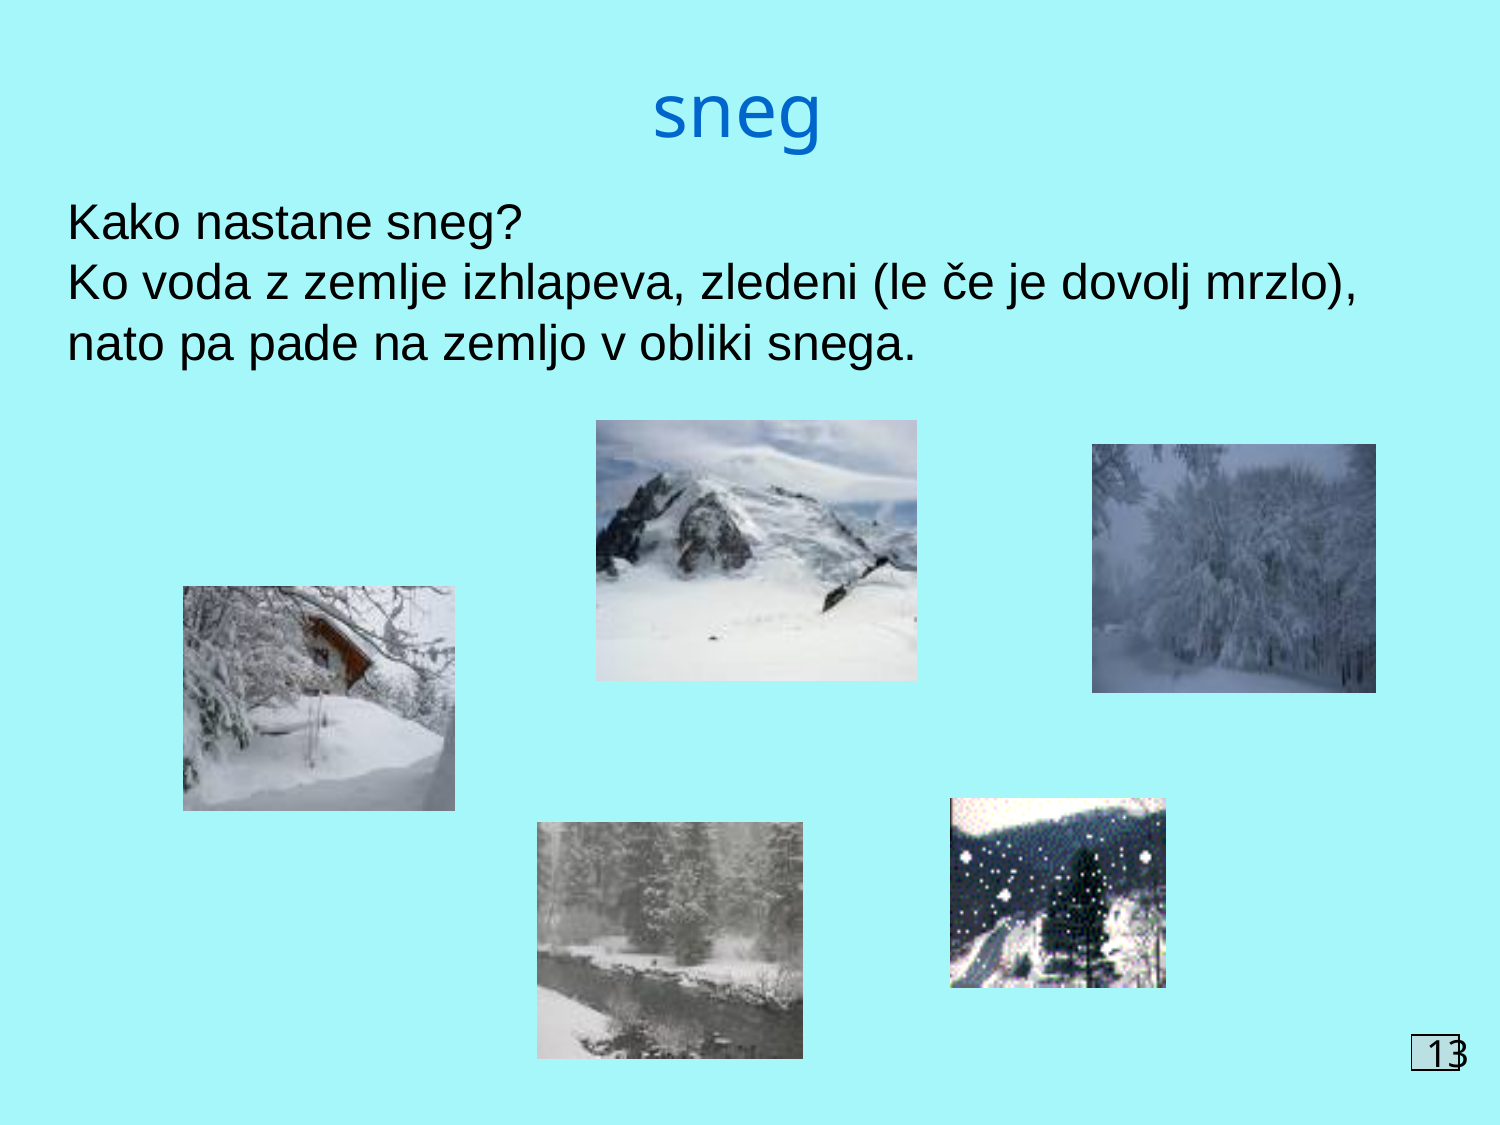

sneg
Kako nastane sneg?
Ko voda z zemlje izhlapeva, zledeni (le če je dovolj mrzlo),
nato pa pade na zemljo v obliki snega.
13